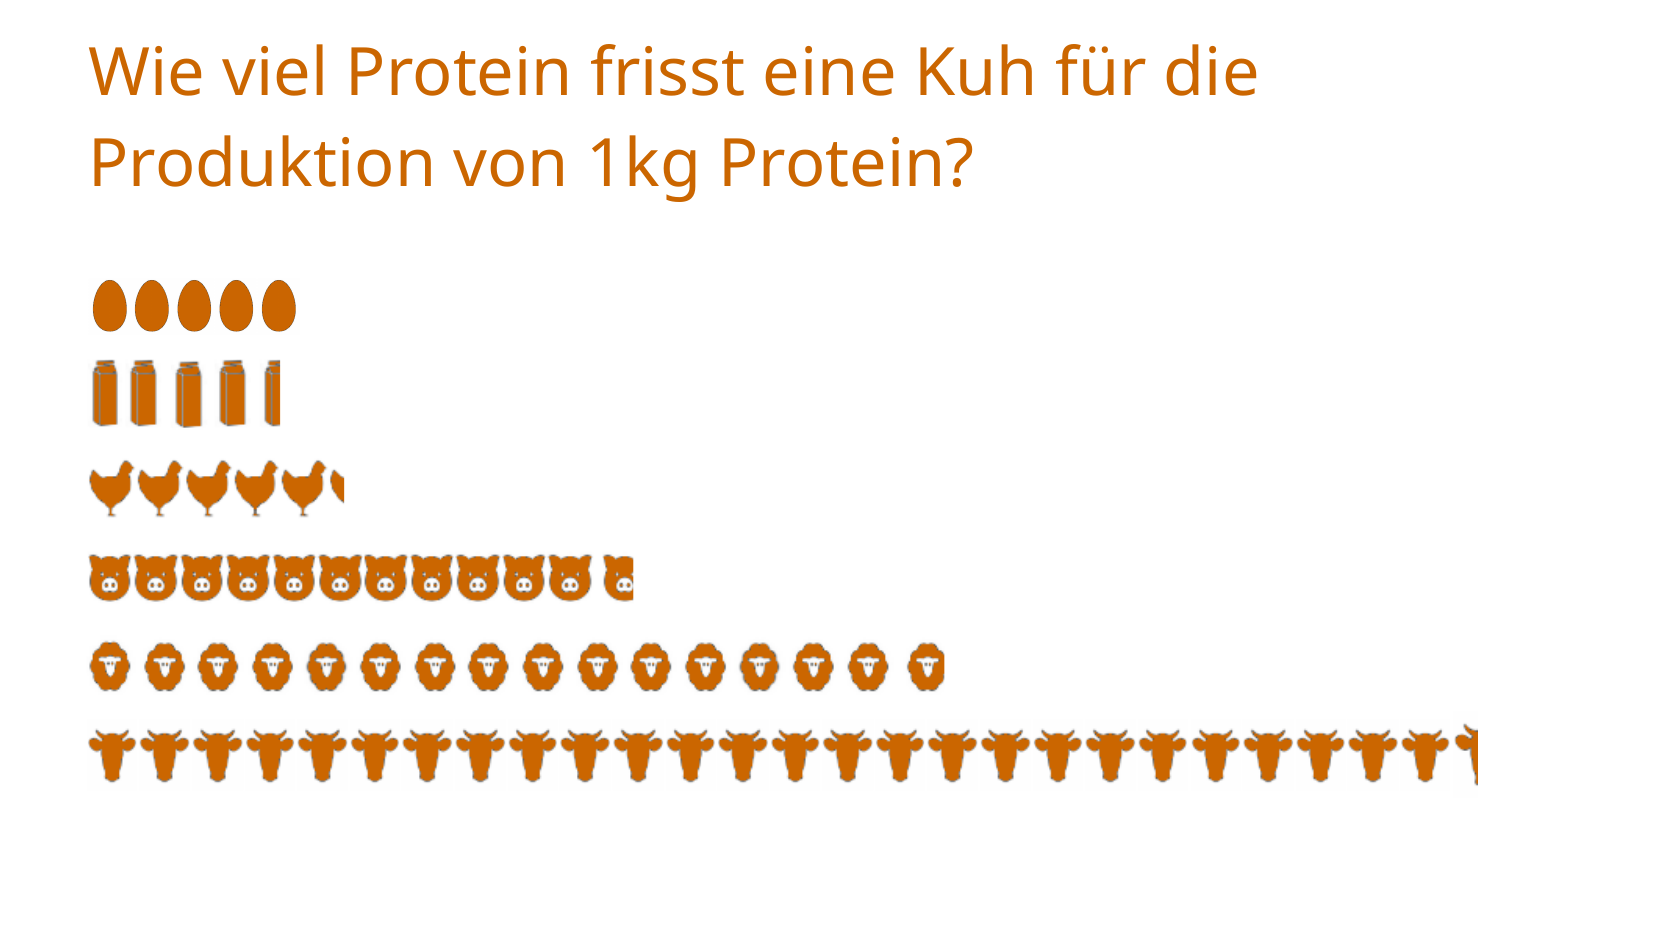

# Wie viel Protein frisst eine Kuh für die Produktion von 1kg Protein?